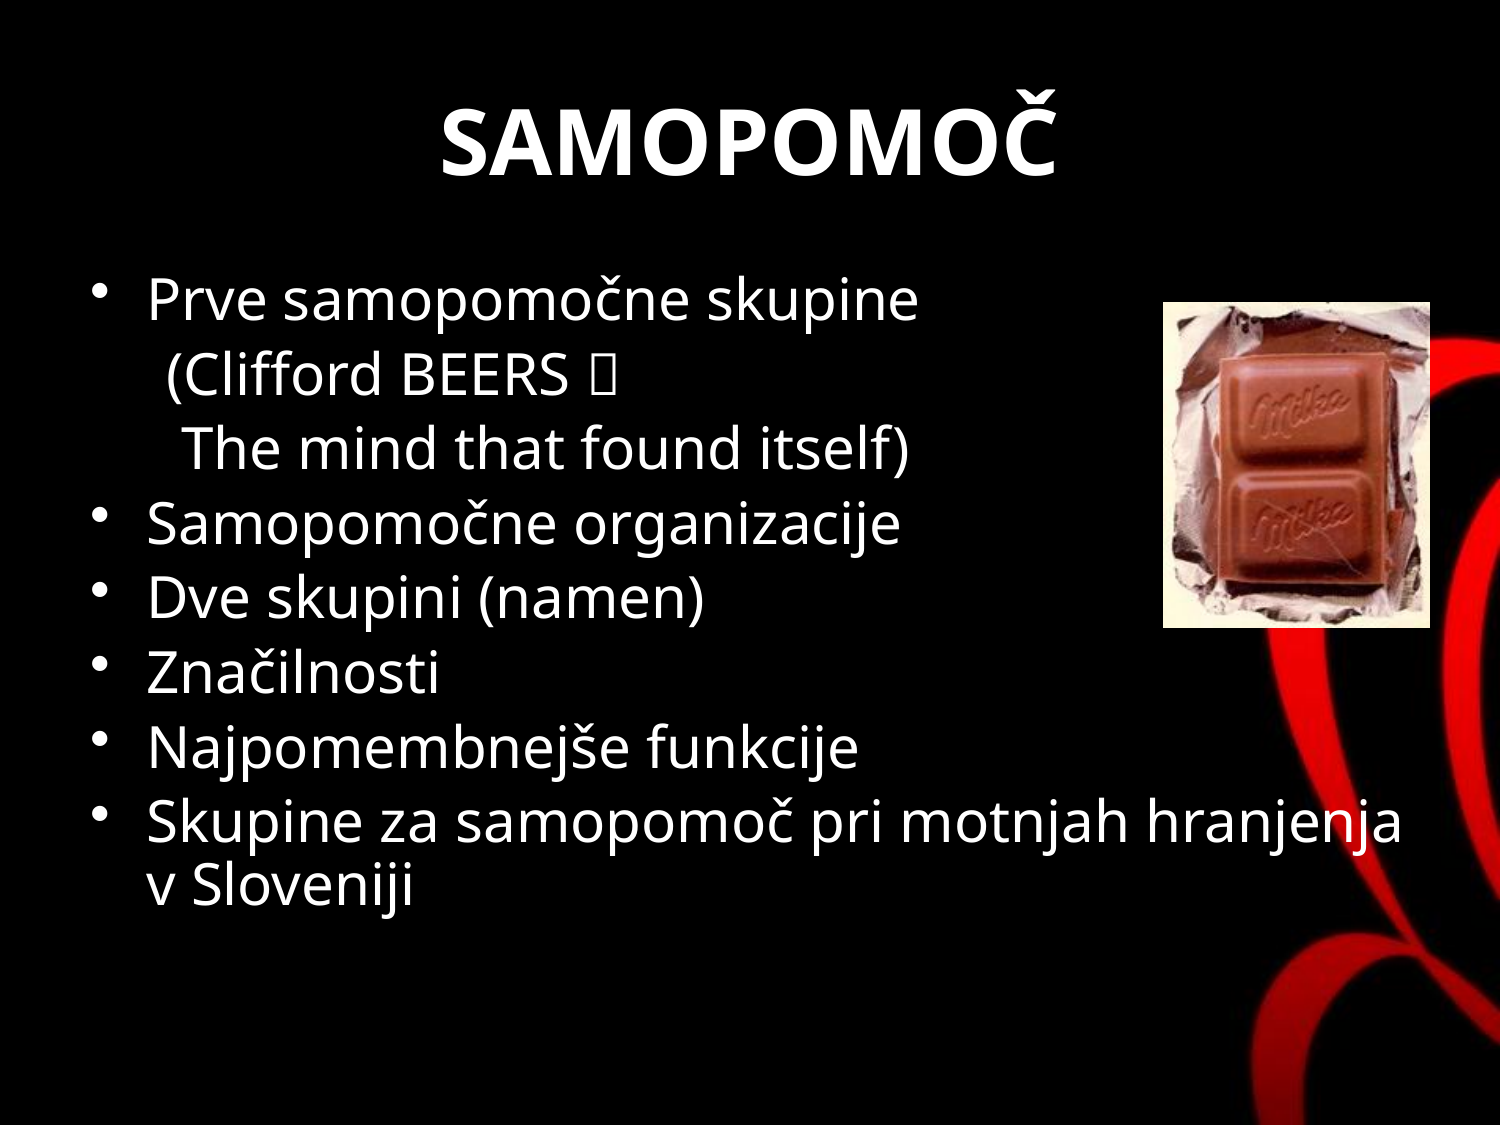

# SAMOPOMOČ
Prve samopomočne skupine
 (Clifford BEERS 
 The mind that found itself)
Samopomočne organizacije
Dve skupini (namen)
Značilnosti
Najpomembnejše funkcije
Skupine za samopomoč pri motnjah hranjenja v Sloveniji